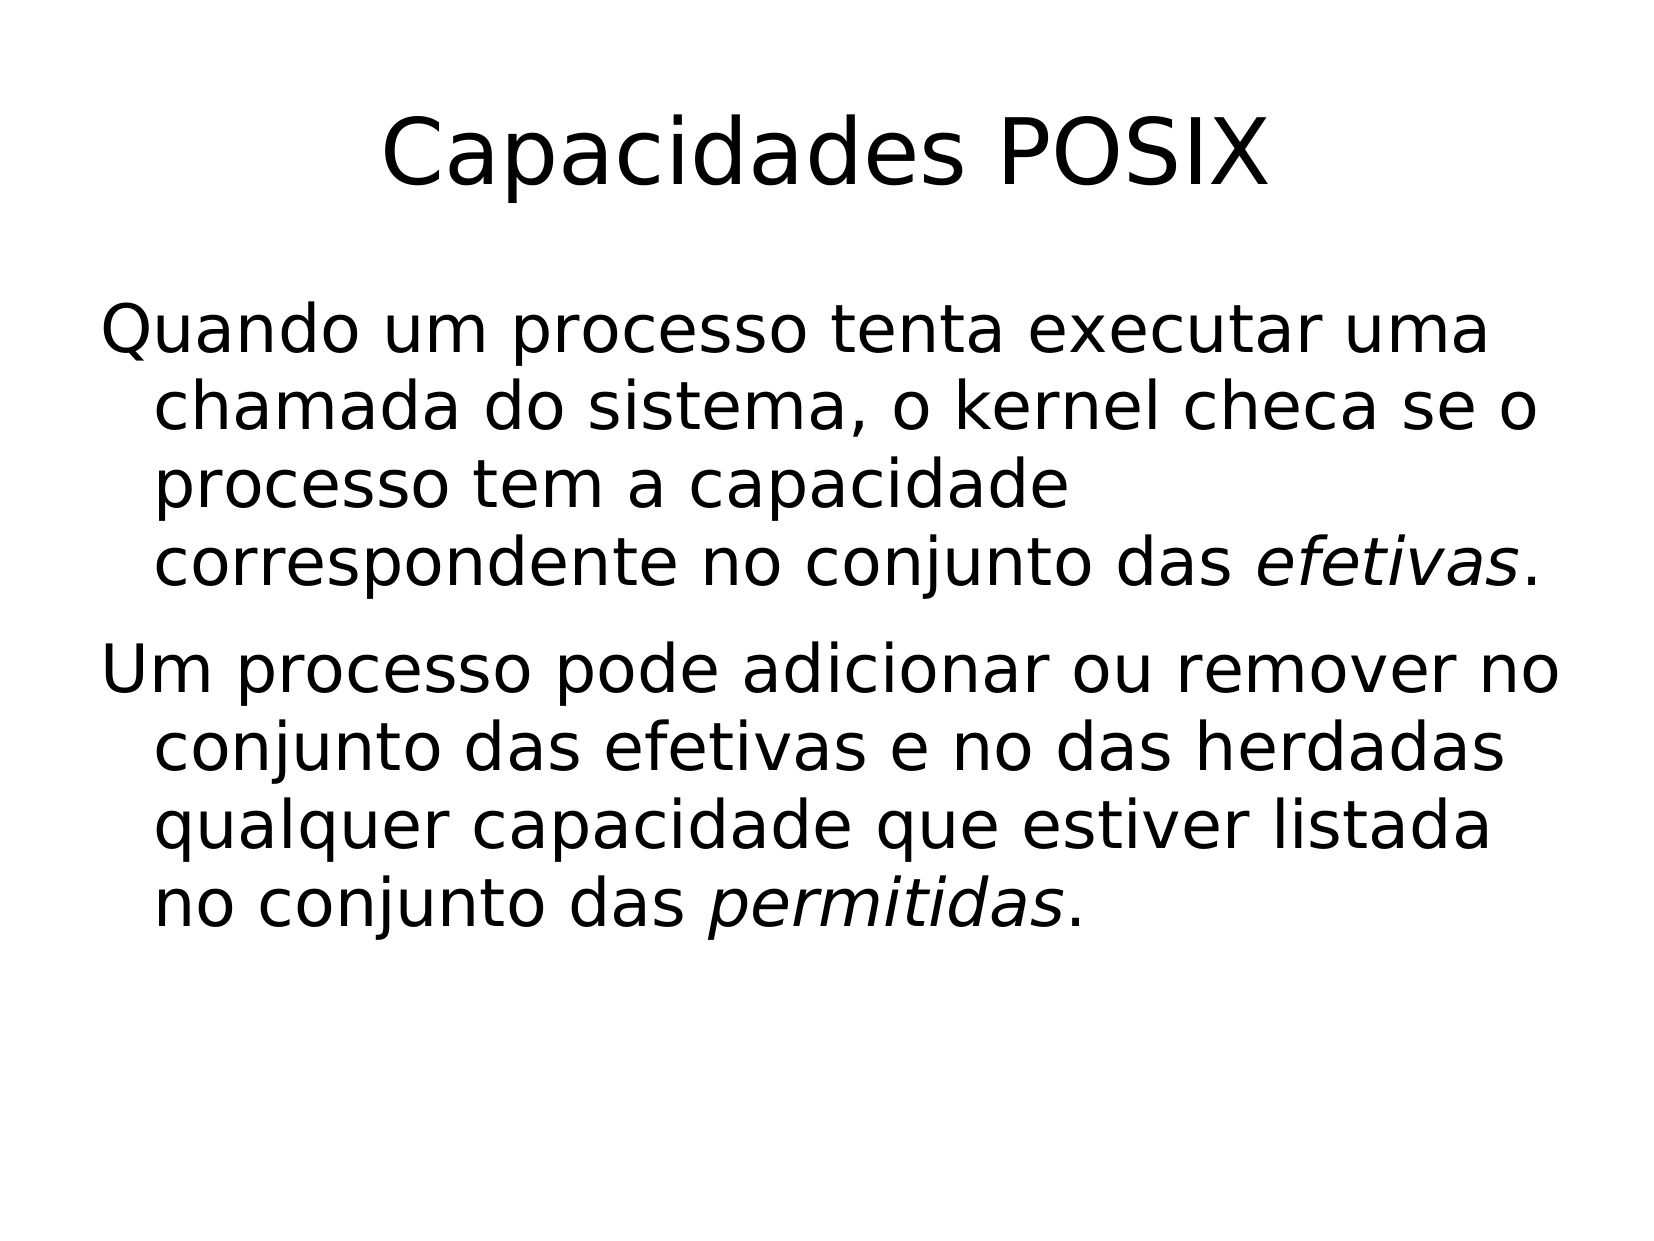

# Capacidades POSIX
Quando um processo tenta executar uma chamada do sistema, o kernel checa se o processo tem a capacidade correspondente no conjunto das efetivas.
Um processo pode adicionar ou remover no conjunto das efetivas e no das herdadas qualquer capacidade que estiver listada no conjunto das permitidas.